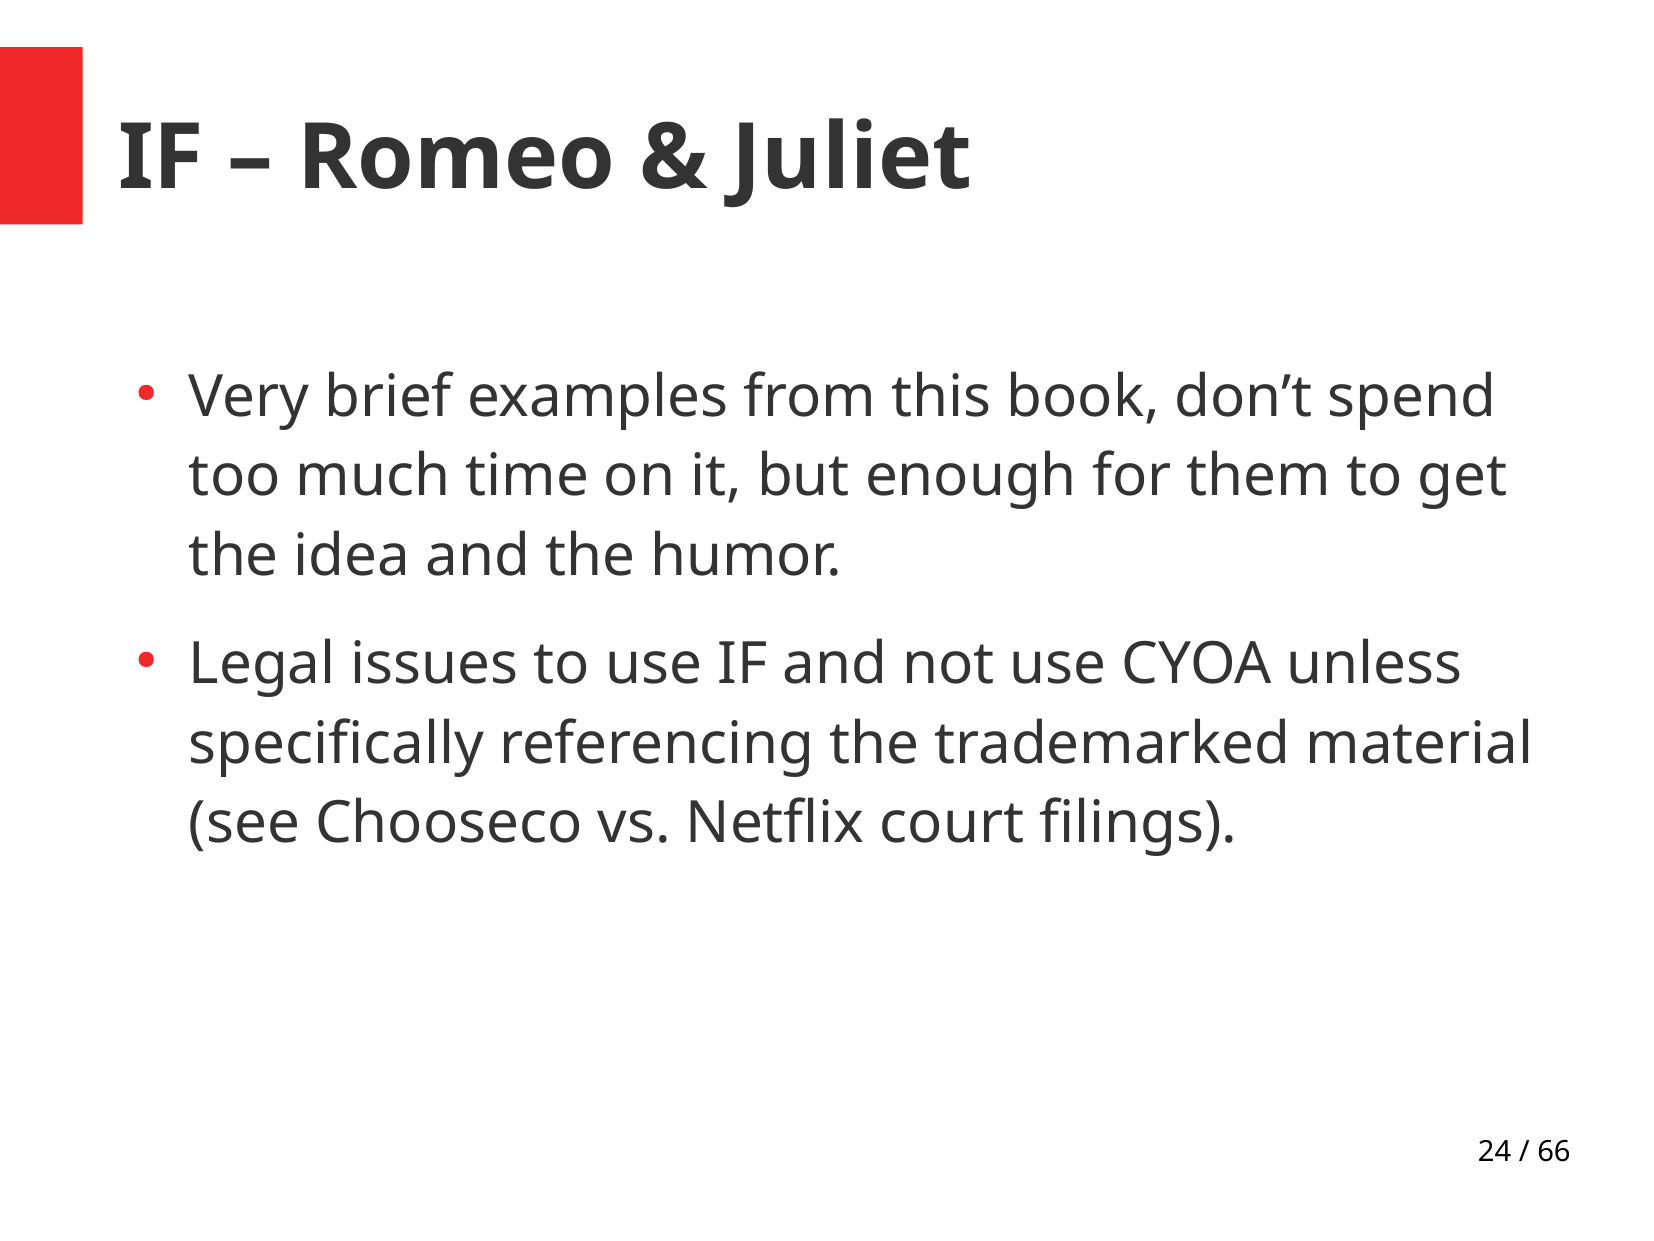

# IF – Romeo & Juliet
Very brief examples from this book, don’t spend too much time on it, but enough for them to get the idea and the humor.
Legal issues to use IF and not use CYOA unless specifically referencing the trademarked material (see Chooseco vs. Netflix court filings).
24